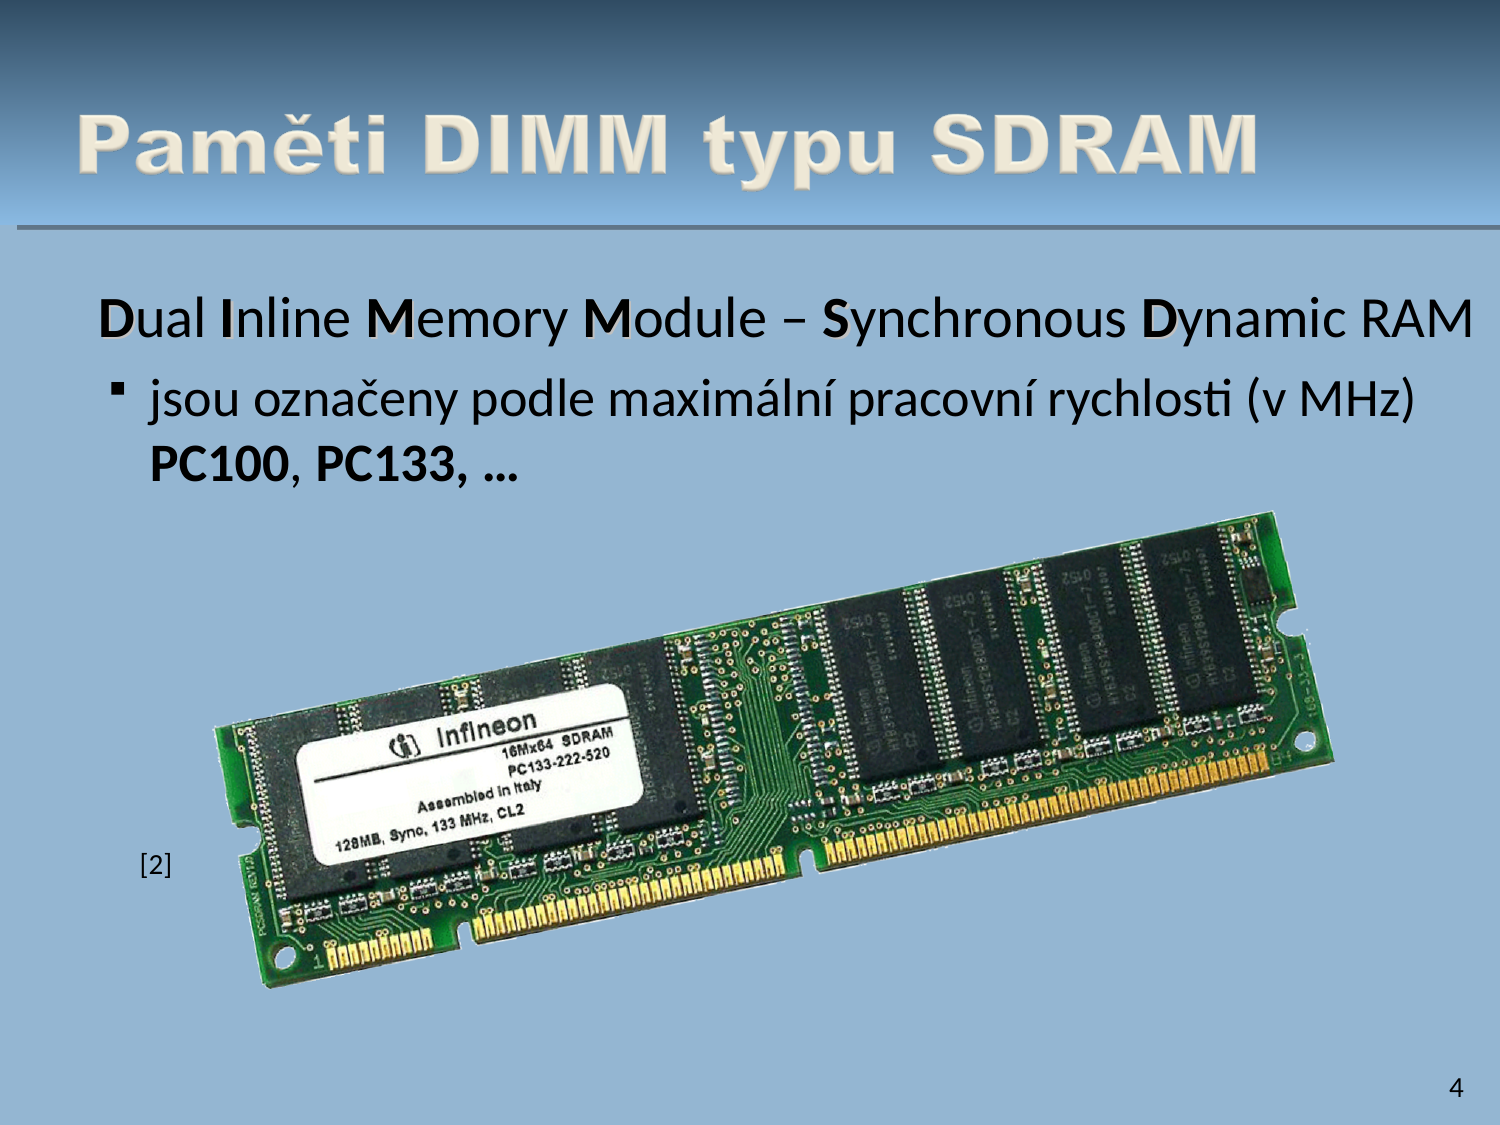

Dual Inline Memory Module – Synchronous Dynamic RAM
# jsou označeny podle maximální pracovní rychlosti (v MHz) PC100, PC133, …
[2]